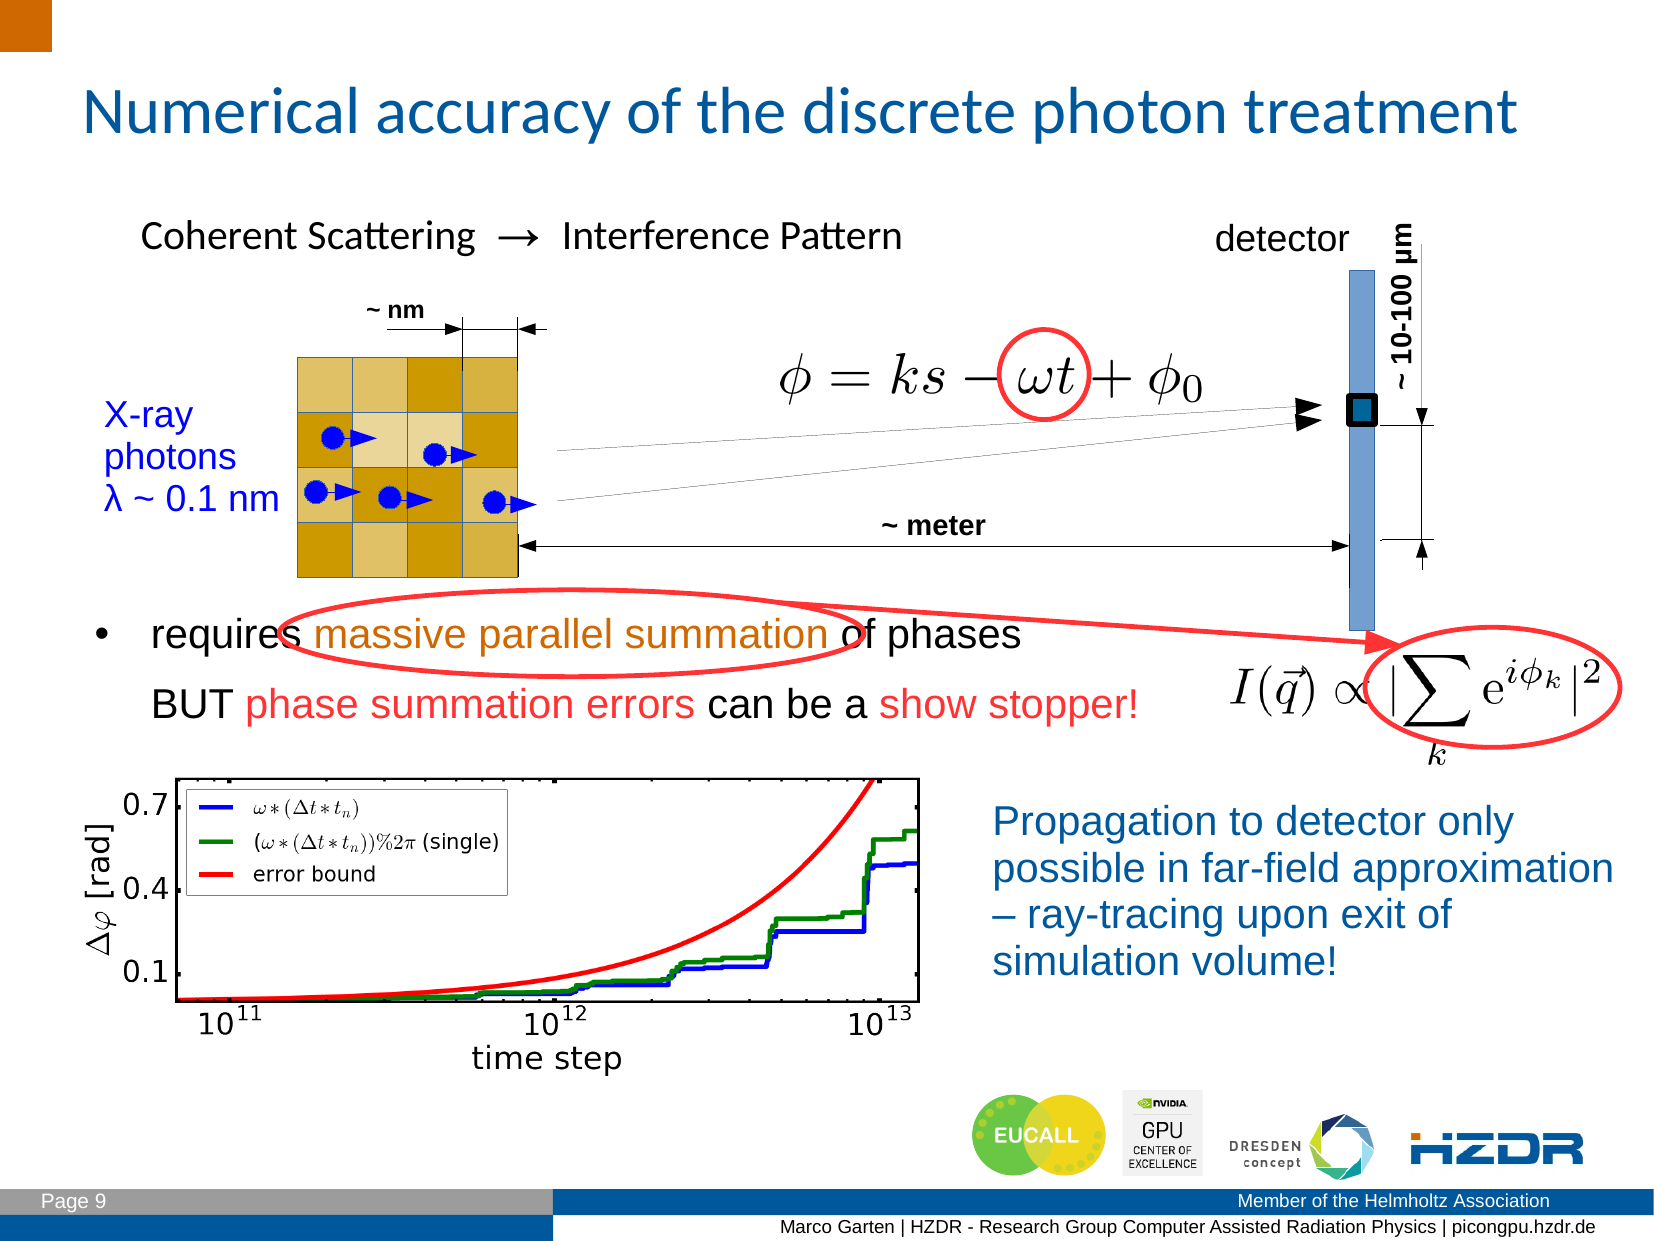

# Numerical accuracy of the discrete photon treatment
Coherent Scattering → Interference Pattern
detector
X-ray
photons
λ ~ 0.1 nm
requires massive parallel summation of phases
BUT phase summation errors can be a show stopper!
Propagation to detector only possible in far-field approximation
– ray-tracing upon exit of simulation volume!